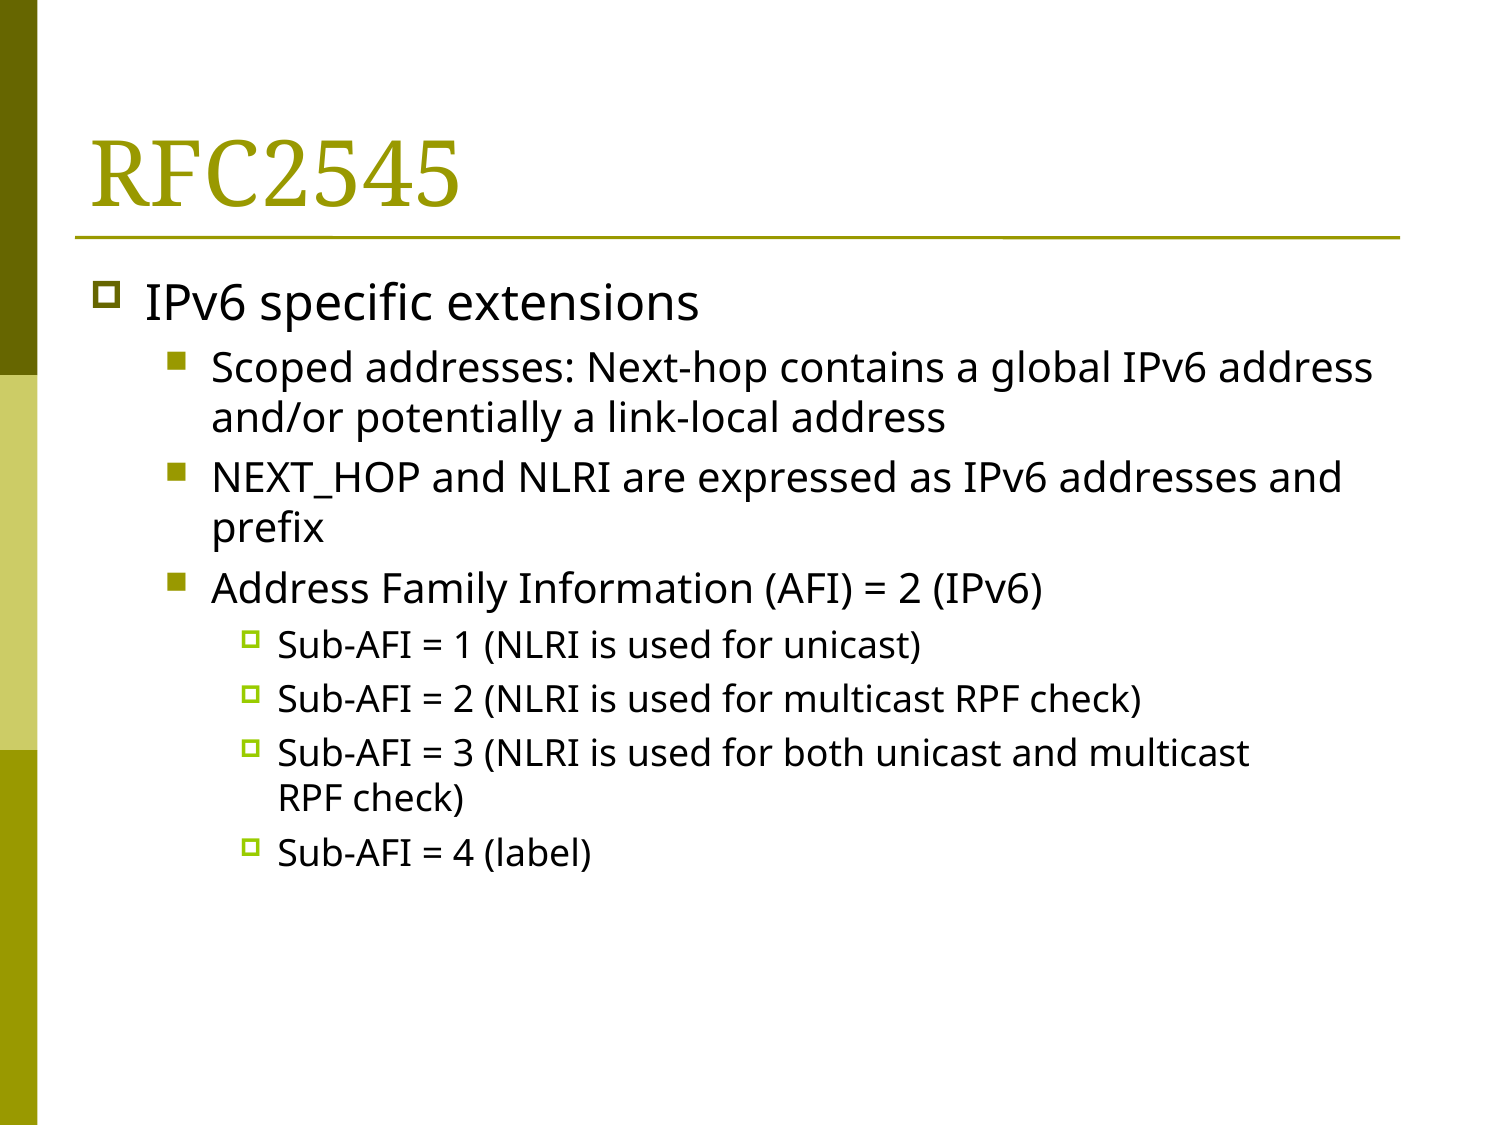

# RFC2545
IPv6 specific extensions
Scoped addresses: Next-hop contains a global IPv6 address and/or potentially a link-local address
NEXT_HOP and NLRI are expressed as IPv6 addresses and prefix
Address Family Information (AFI) = 2 (IPv6)
Sub-AFI = 1 (NLRI is used for unicast)
Sub-AFI = 2 (NLRI is used for multicast RPF check)
Sub-AFI = 3 (NLRI is used for both unicast and multicast 		RPF check)
Sub-AFI = 4 (label)